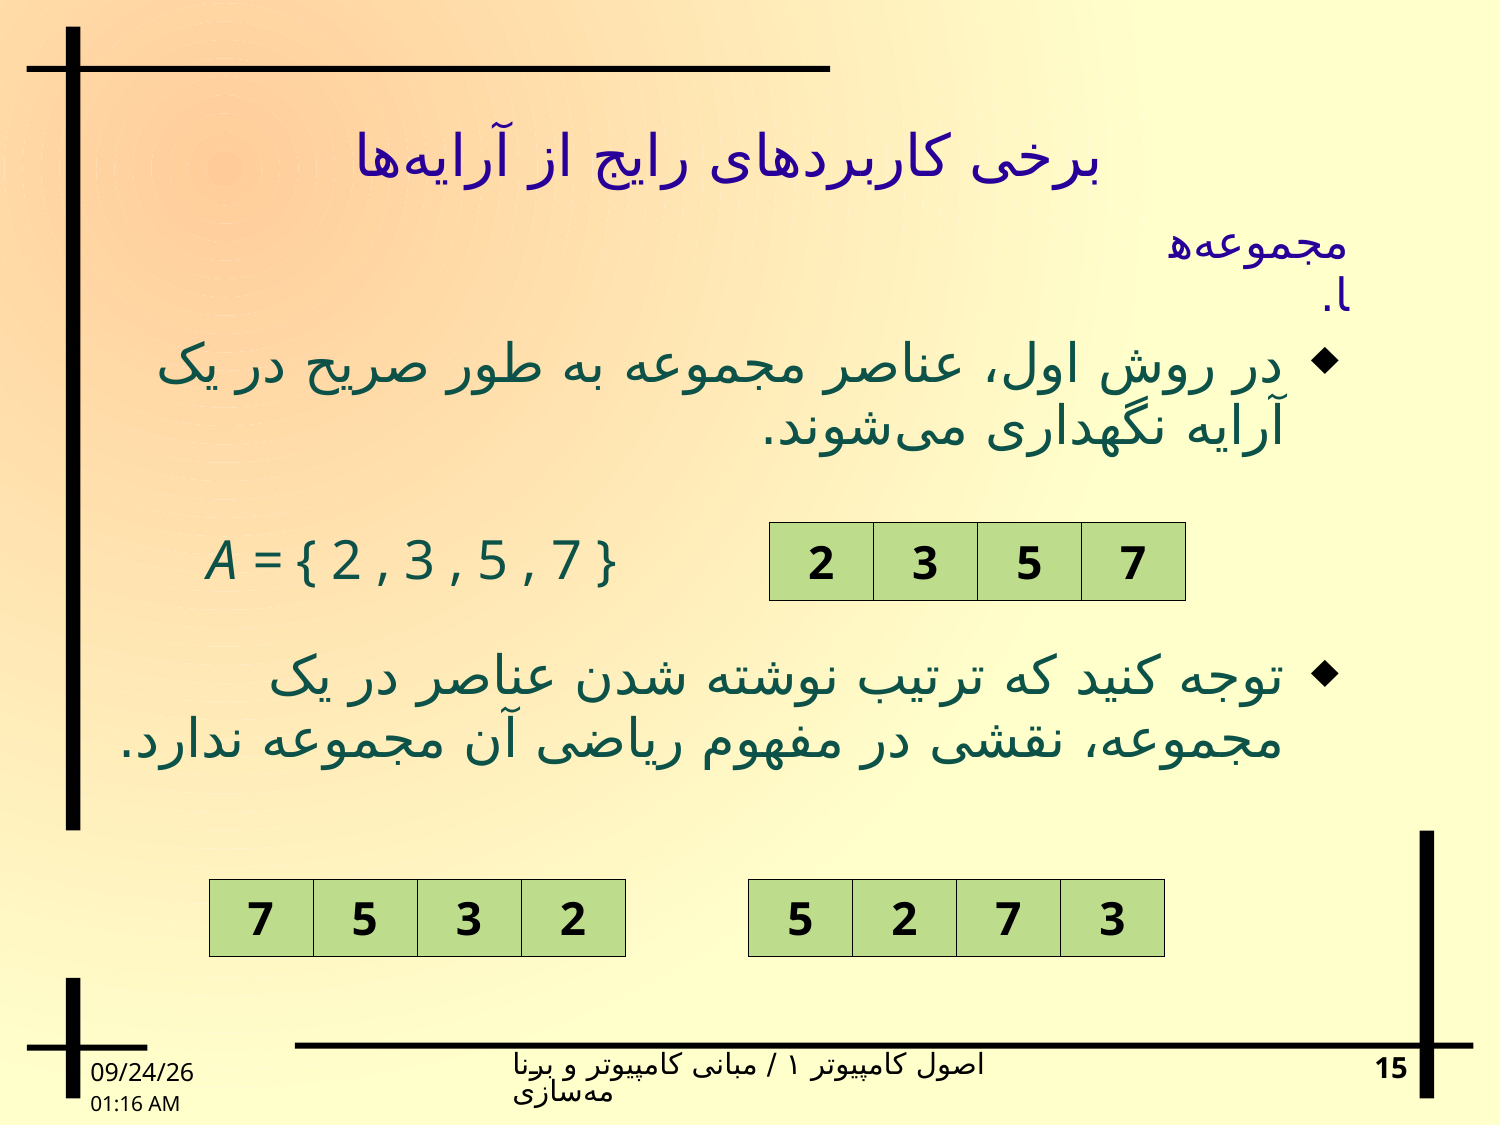

برخی کاربردهای رایج از آرایه‌ها
مجموعه‌ها.
# در روش اول، عناصر مجموعه به طور صریح در یک آرایه نگهداری می‌شوند.
توجه کنید که ترتیب نوشته شدن عناصر در یک مجموعه، نقشی در مفهوم ریاضی آن مجموعه ندارد.
A = { 2 , 3 , 5 , 7 }
| 2 | 3 | 5 | 7 |
| --- | --- | --- | --- |
| 7 | 5 | 3 | 2 |
| --- | --- | --- | --- |
| 5 | 2 | 7 | 3 |
| --- | --- | --- | --- |
اصول کامپیوتر ۱ / مبانی کامپیوتر و برنامه‌سازی
15